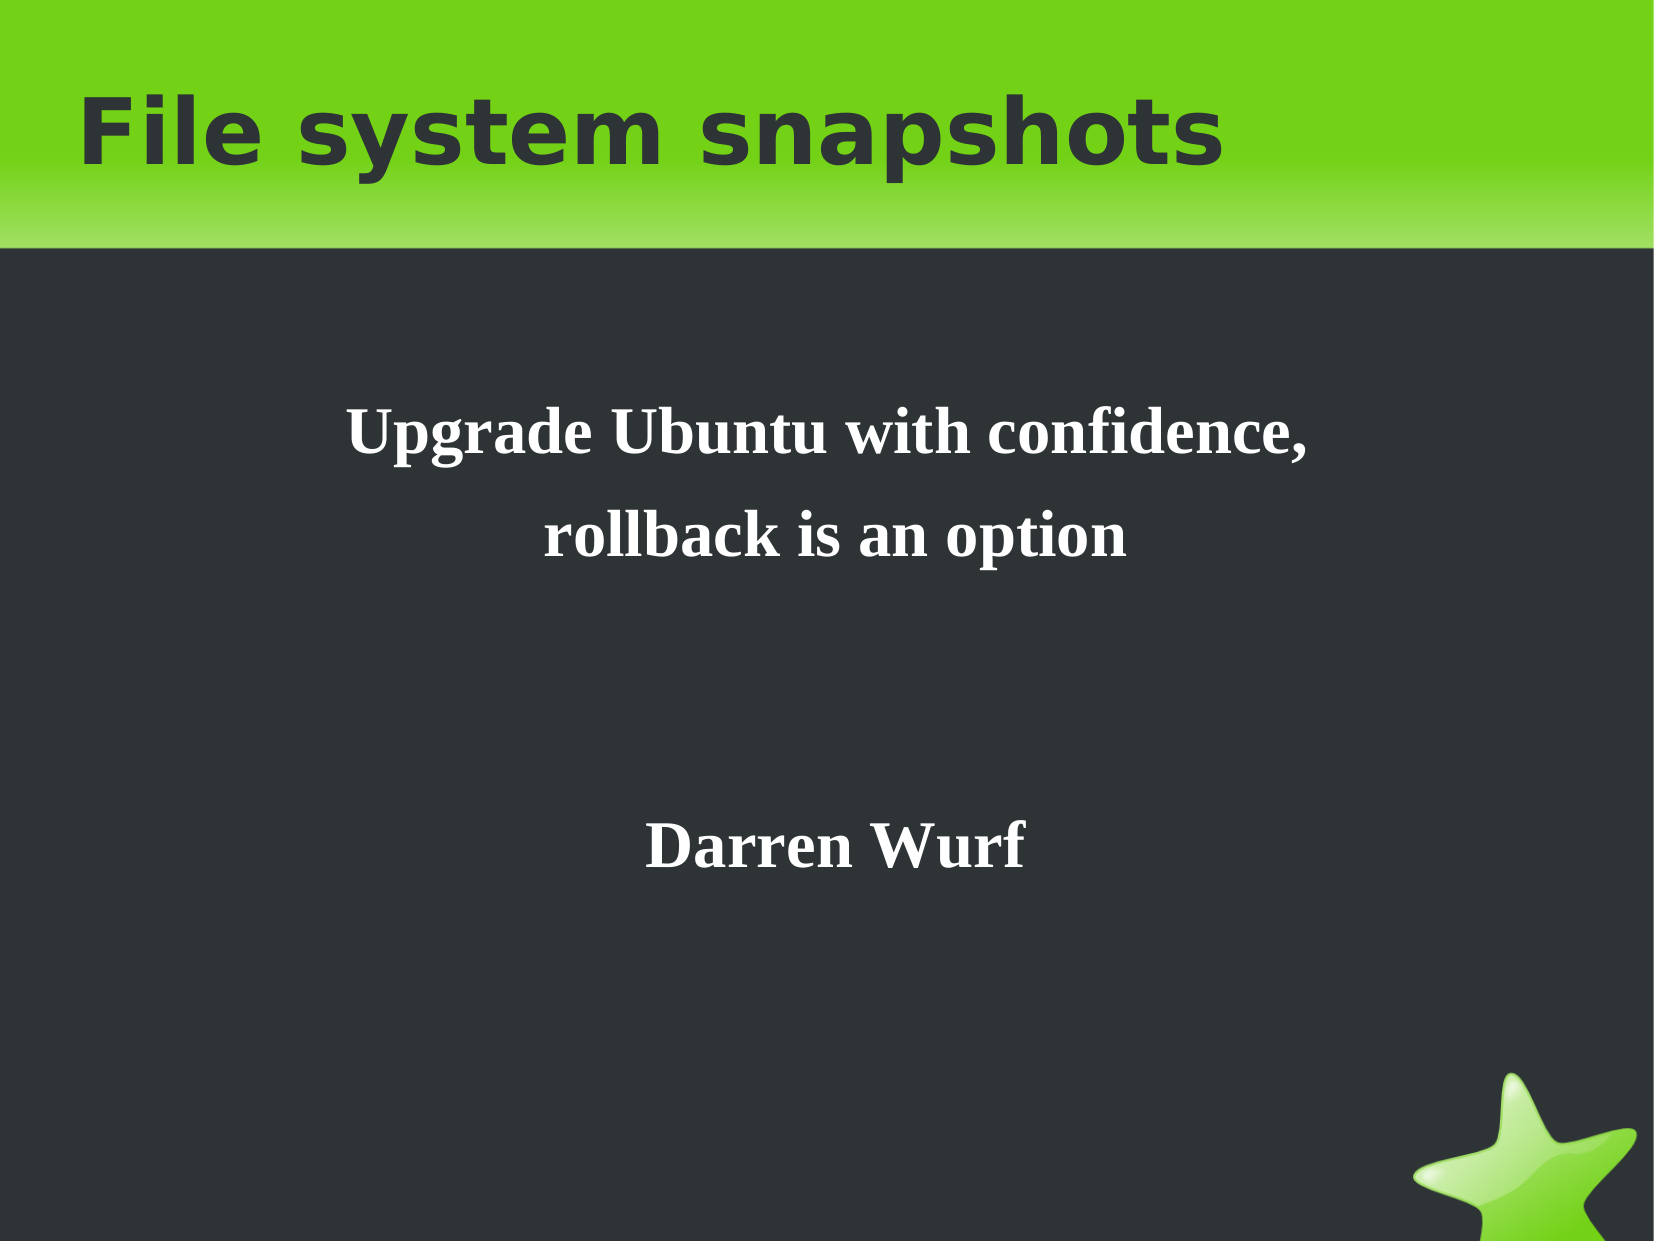

# File system snapshots
Upgrade Ubuntu with confidence,
rollback is an option
Darren Wurf